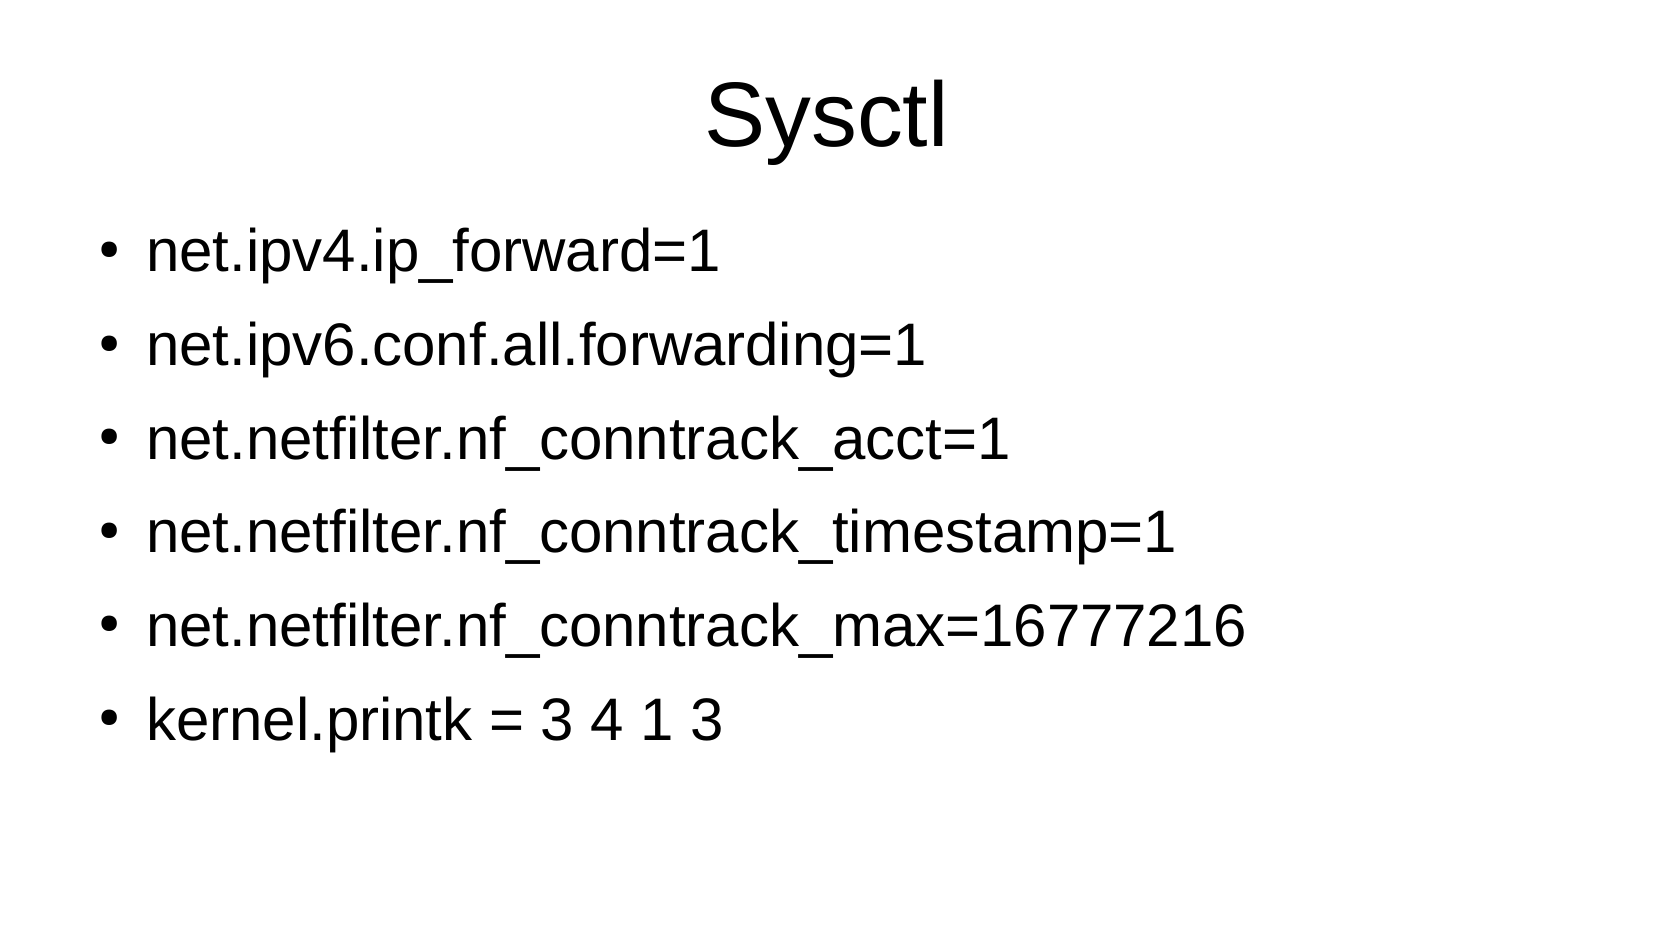

# Sysctl
net.ipv4.ip_forward=1
net.ipv6.conf.all.forwarding=1
net.netfilter.nf_conntrack_acct=1
net.netfilter.nf_conntrack_timestamp=1
net.netfilter.nf_conntrack_max=16777216
kernel.printk = 3 4 1 3